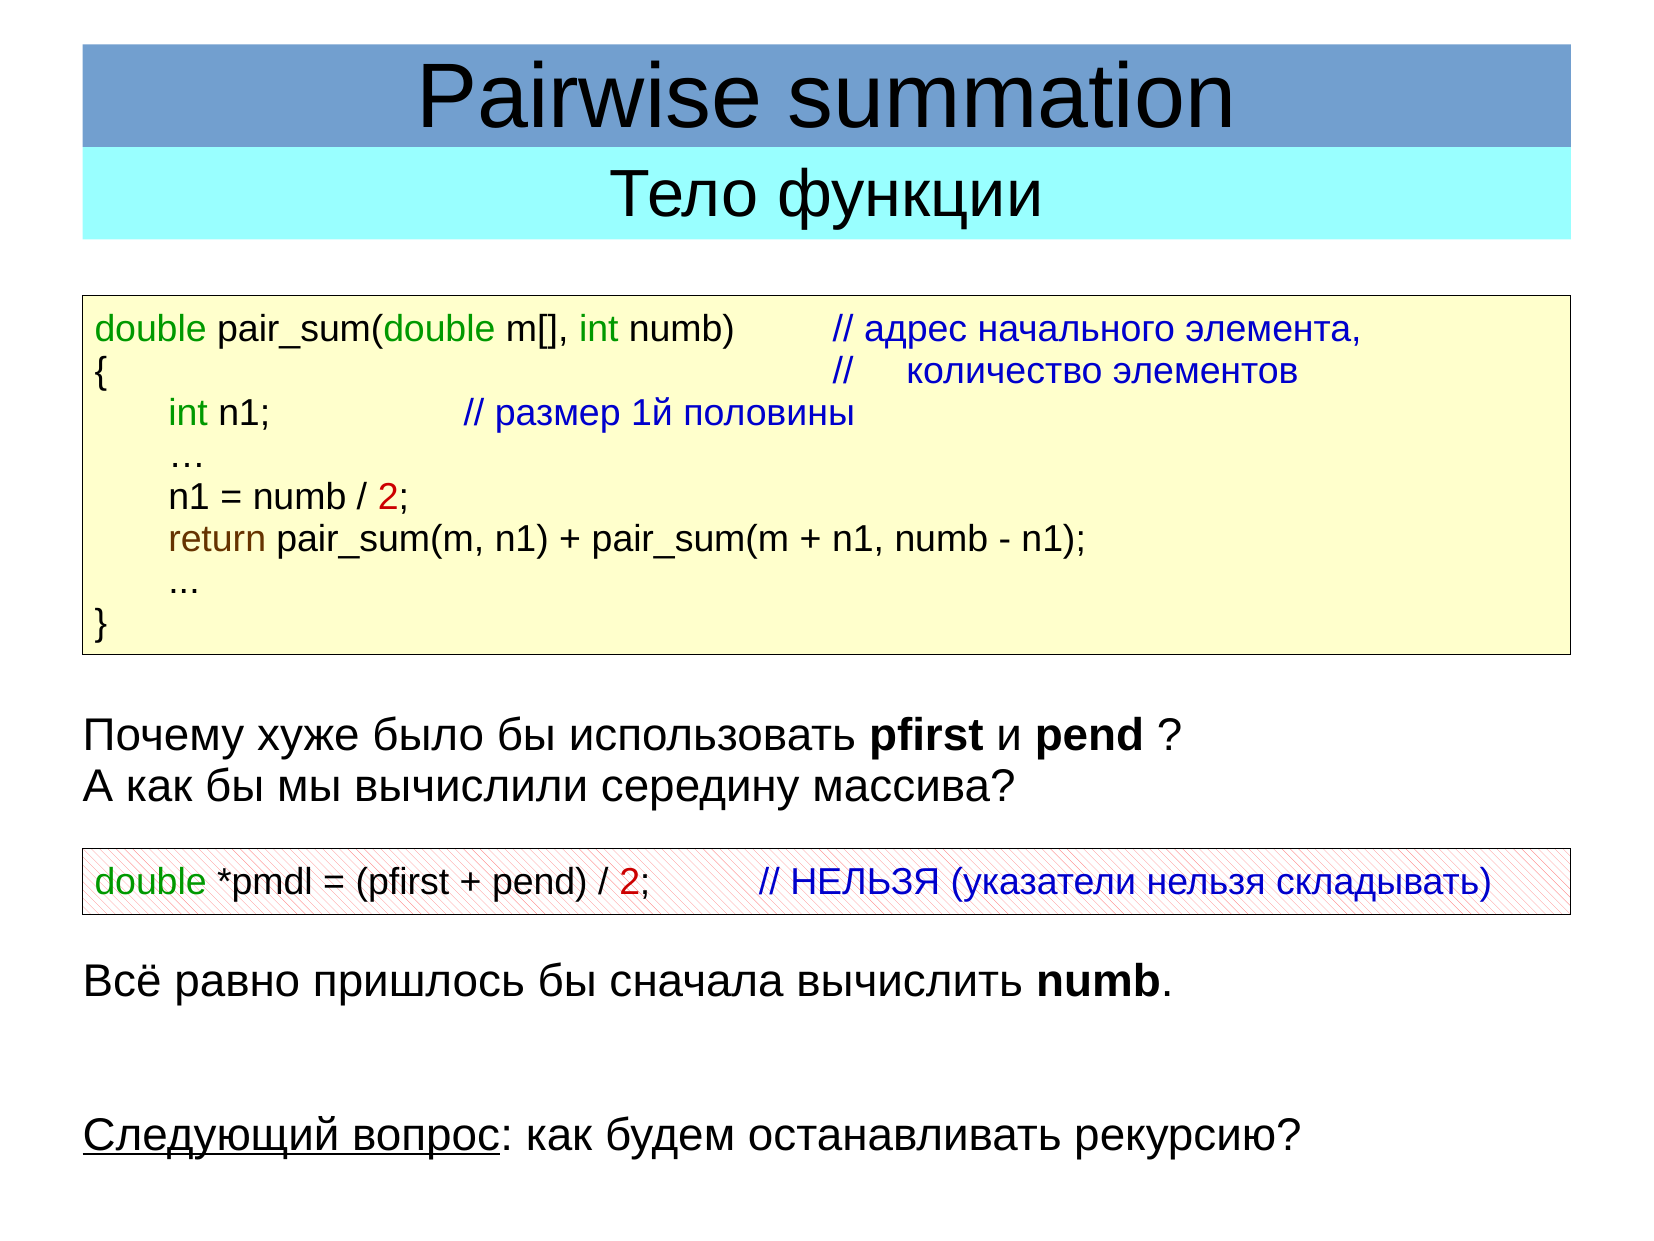

# Pairwise summation
Тело функции
double pair_sum(double m[], int numb)		// адрес начального элемента,
{										//	количество элементов
	int n1;			// размер 1й половины
	…
	n1 = numb / 2;
	return pair_sum(m, n1) + pair_sum(m + n1, numb - n1);
	...
}
Почему хуже было бы использовать pfirst и pend ?
А как бы мы вычислили середину массива?
double *pmdl = (pfirst + pend) / 2;		// НЕЛЬЗЯ (указатели нельзя складывать)
Всё равно пришлось бы сначала вычислить numb.
Следующий вопрос: как будем останавливать рекурсию?